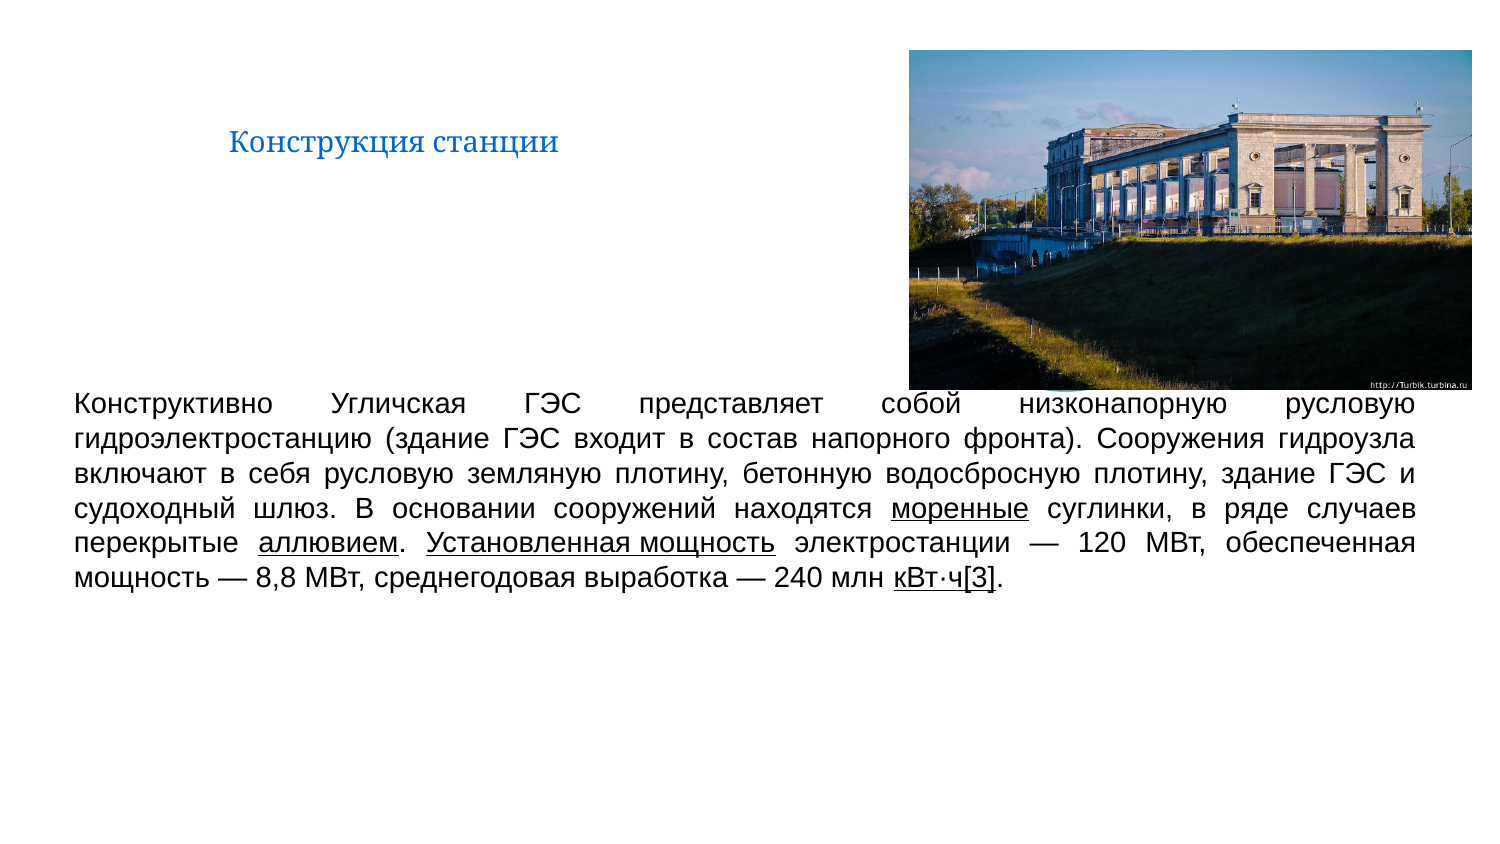

# Конструкция станции
Конструктивно Угличская ГЭС представляет собой низконапорную русловую гидроэлектростанцию (здание ГЭС входит в состав напорного фронта). Сооружения гидроузла включают в себя русловую земляную плотину, бетонную водосбросную плотину, здание ГЭС и судоходный шлюз. В основании сооружений находятся моренные суглинки, в ряде случаев перекрытые аллювием. Установленная мощность электростанции — 120 МВт, обеспеченная мощность — 8,8 МВт, среднегодовая выработка — 240 млн кВт·ч[3].